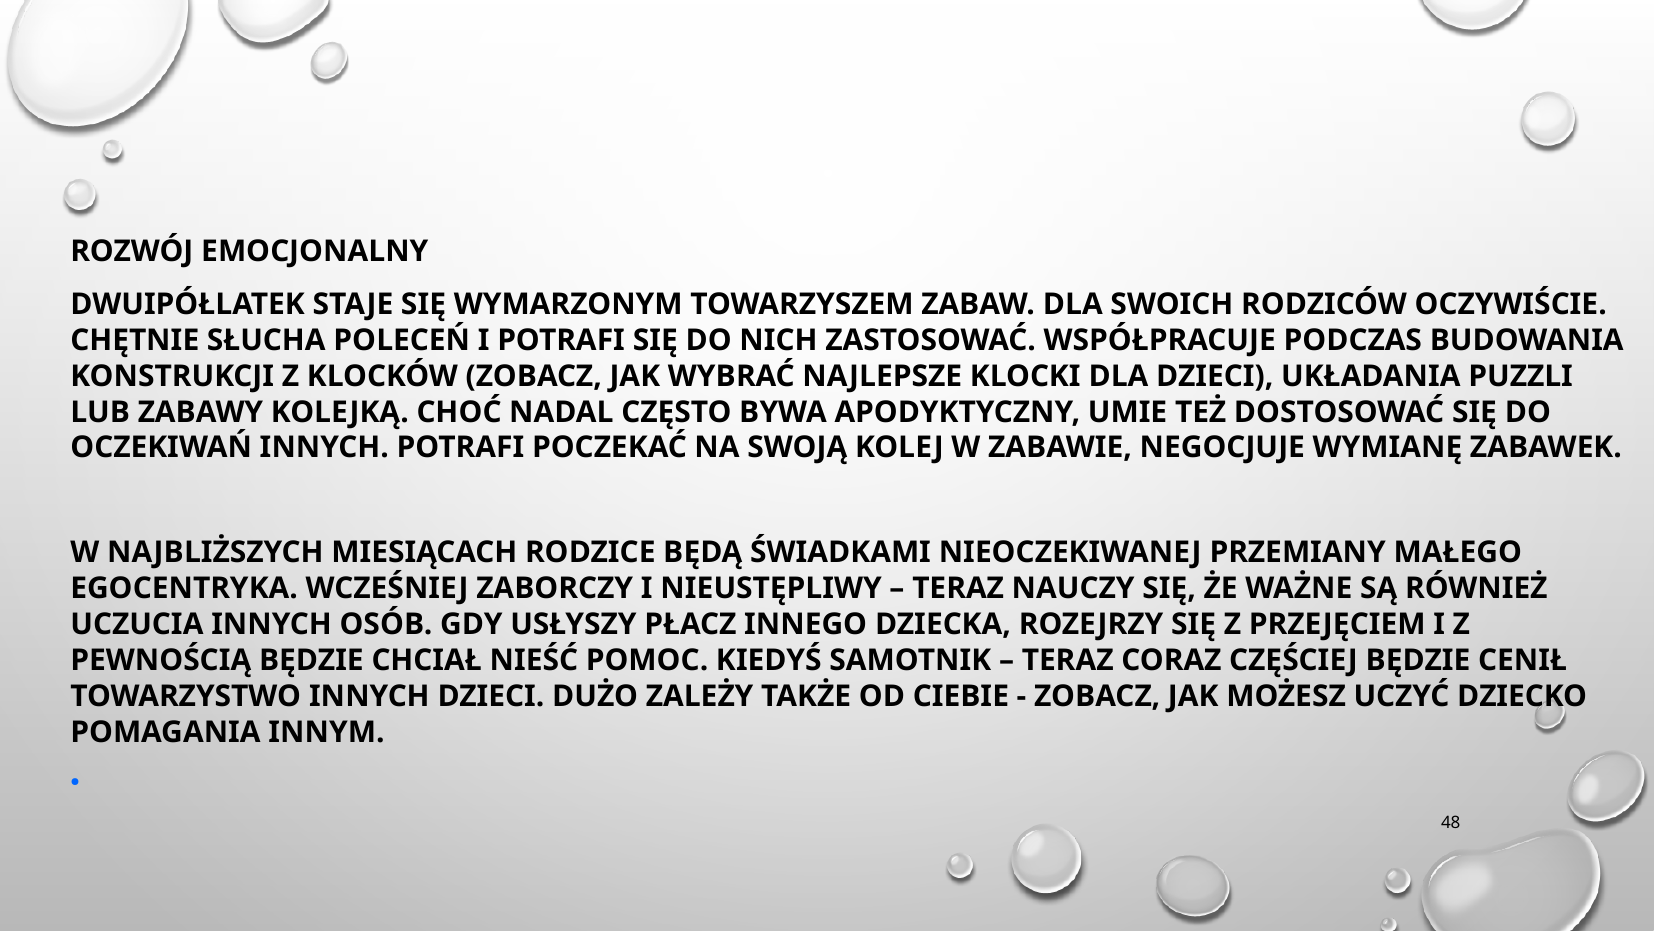

# Rozwój emocjonalny
Dwuipółlatek staje się wymarzonym towarzyszem zabaw. Dla swoich rodziców oczywiście. Chętnie słucha poleceń i potrafi się do nich zastosować. Współpracuje podczas budowania konstrukcji z klocków (zobacz, jak wybrać najlepsze klocki dla dzieci), układania puzzli lub zabawy kolejką. Choć nadal często bywa apodyktyczny, umie też dostosować się do oczekiwań innych. Potrafi poczekać na swoją kolej w zabawie, negocjuje wymianę zabawek.
W najbliższych miesiącach rodzice będą świadkami nieoczekiwanej przemiany małego egocentryka. Wcześniej zaborczy i nieustępliwy – teraz nauczy się, że ważne są również uczucia innych osób. Gdy usłyszy płacz innego dziecka, rozejrzy się z przejęciem i z pewnością będzie chciał nieść pomoc. Kiedyś samotnik – teraz coraz częściej będzie cenił towarzystwo innych dzieci. Dużo zależy także od ciebie - zobacz, jak możesz uczyć dziecko pomagania innym.
47